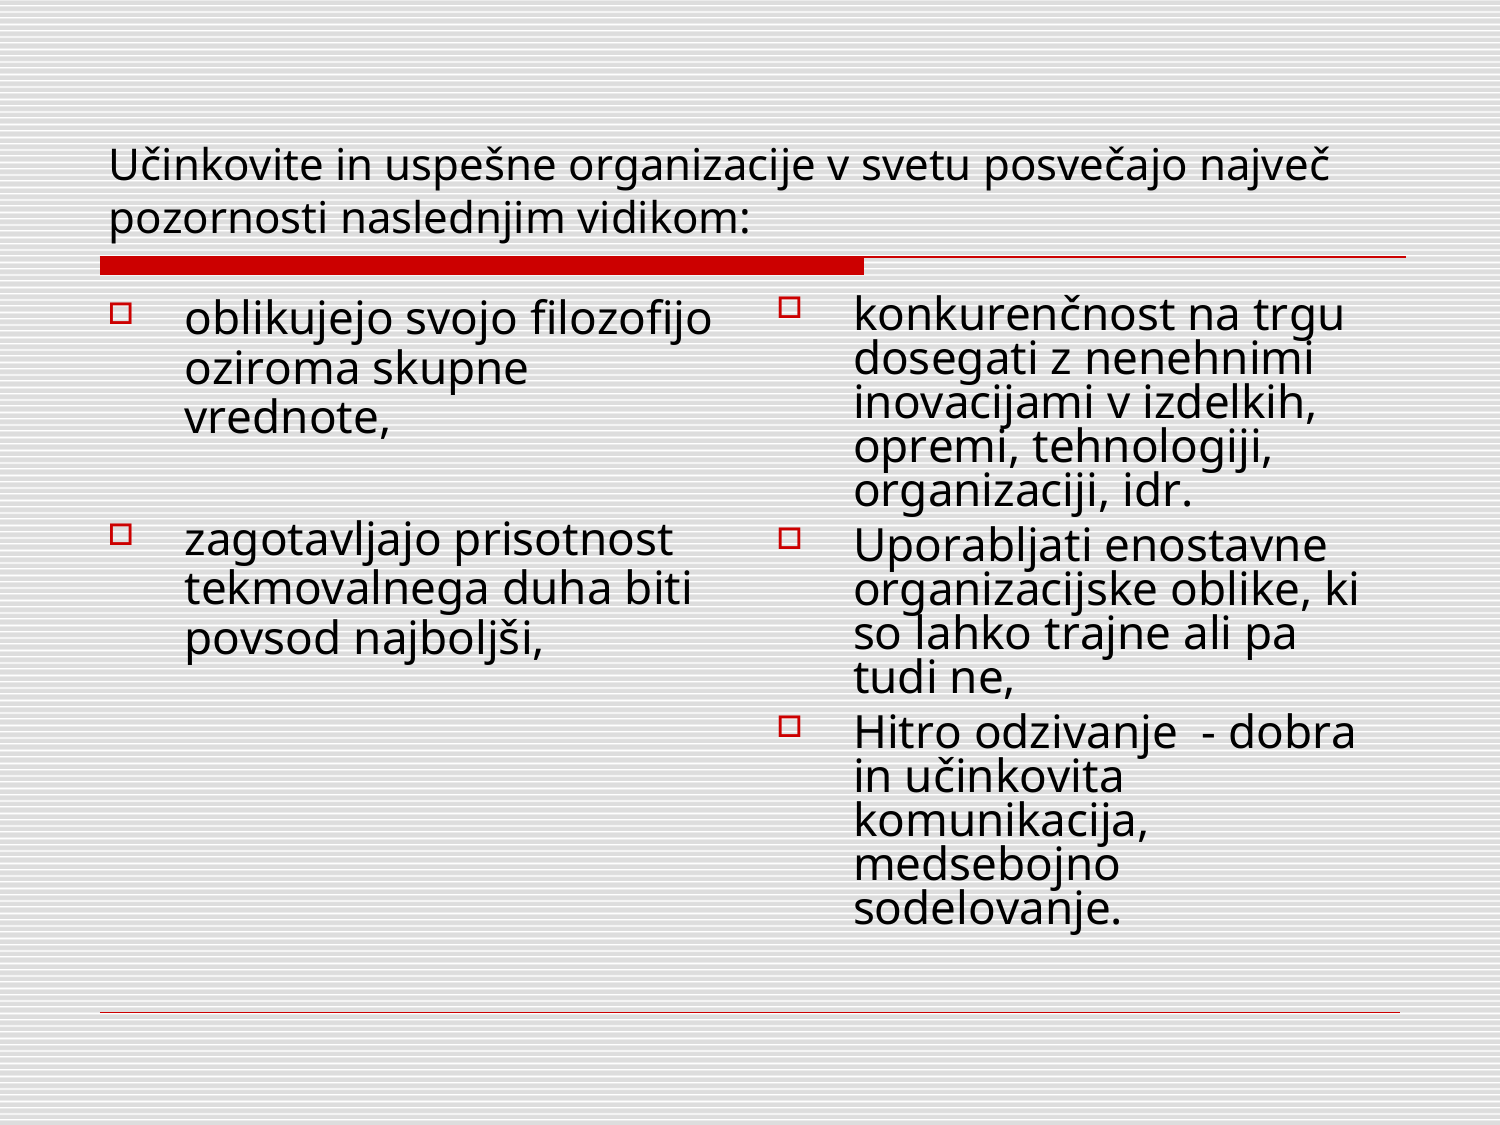

# Učinkovite in uspešne organizacije v svetu posvečajo največ pozornosti naslednjim vidikom:
oblikujejo svojo filozofijo oziroma skupne vrednote,
zagotavljajo prisotnost tekmovalnega duha biti povsod najboljši,
konkurenčnost na trgu dosegati z nenehnimi inovacijami v izdelkih, opremi, tehnologiji, organizaciji, idr.
Uporabljati enostavne organizacijske oblike, ki so lahko trajne ali pa tudi ne,
Hitro odzivanje - dobra in učinkovita komunikacija, medsebojno sodelovanje.